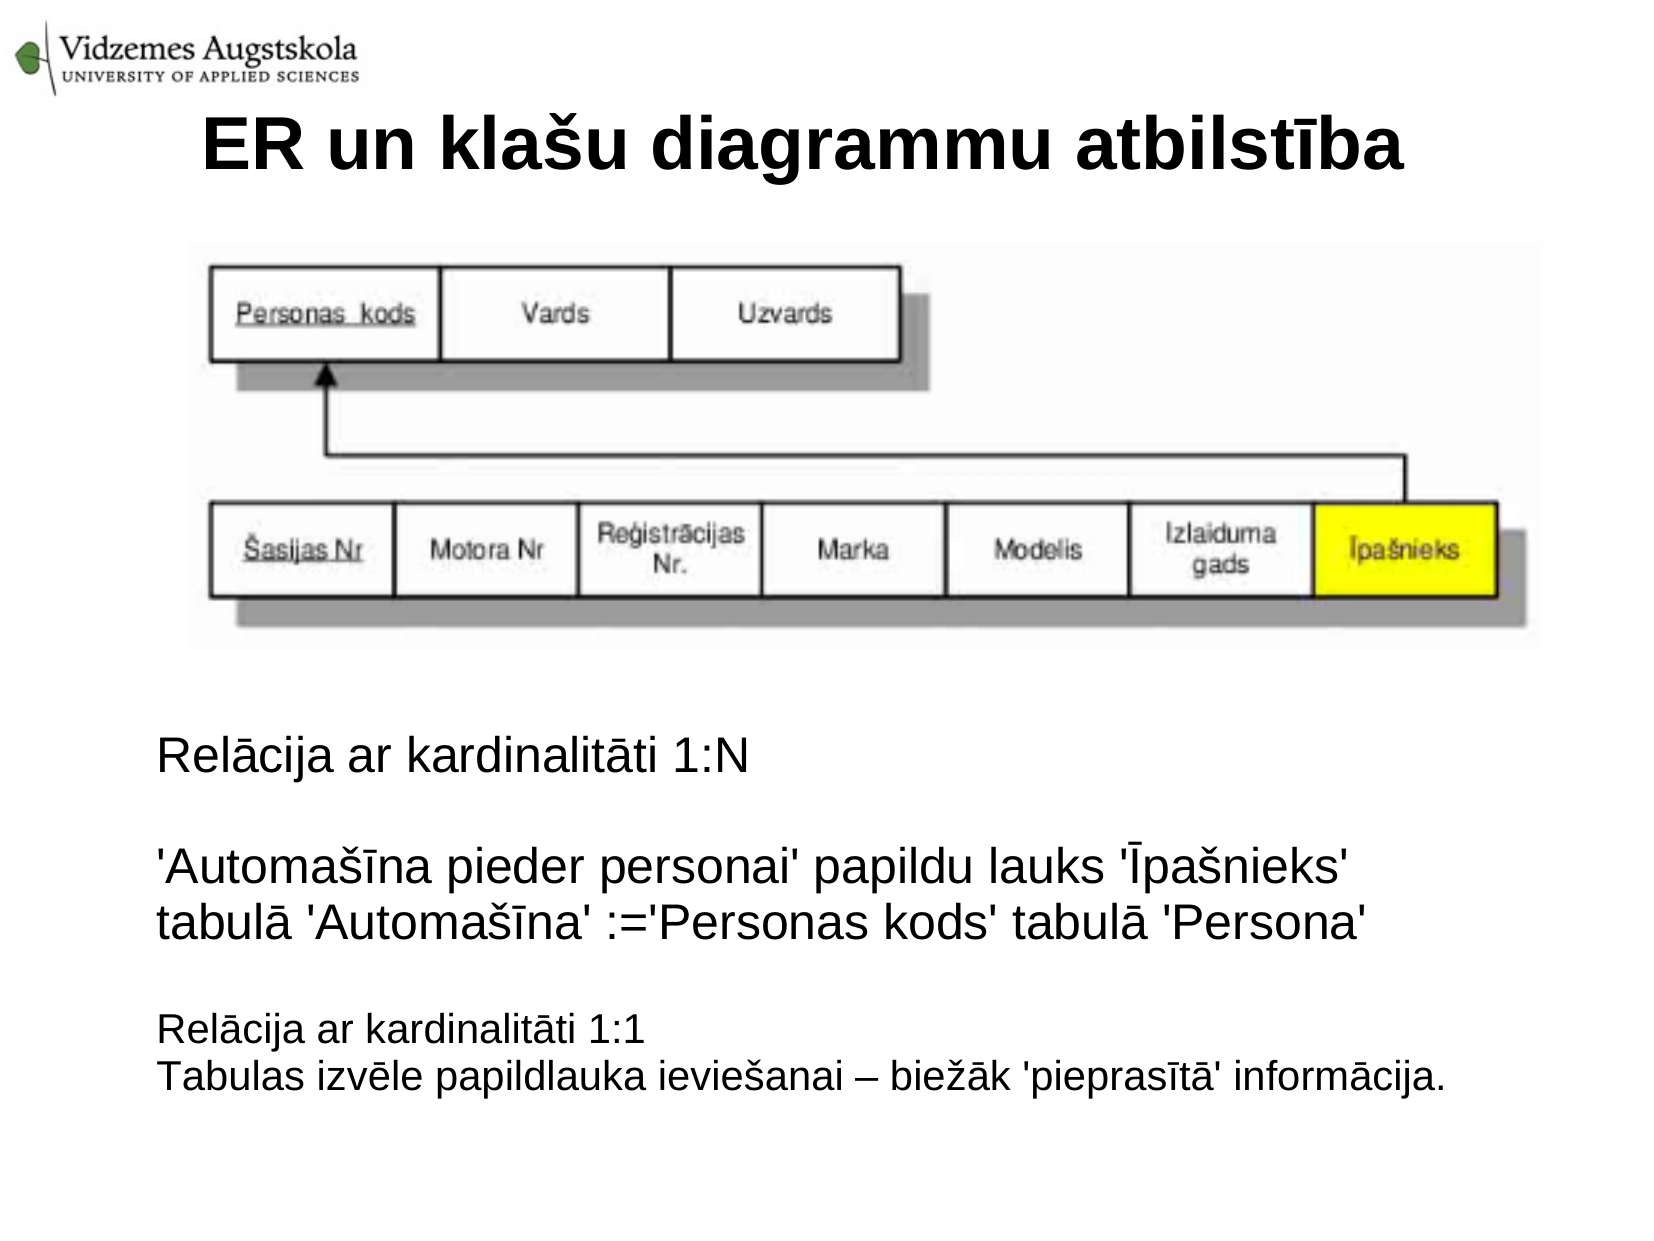

# ER un klašu diagrammu atbilstība
Relācija ar kardinalitāti 1:N
'Automašīna pieder personai' papildu lauks 'Īpašnieks' tabulā 'Automašīna' :='Personas kods' tabulā 'Persona'
Relācija ar kardinalitāti 1:1
Tabulas izvēle papildlauka ieviešanai – biežāk 'pieprasītā' informācija.